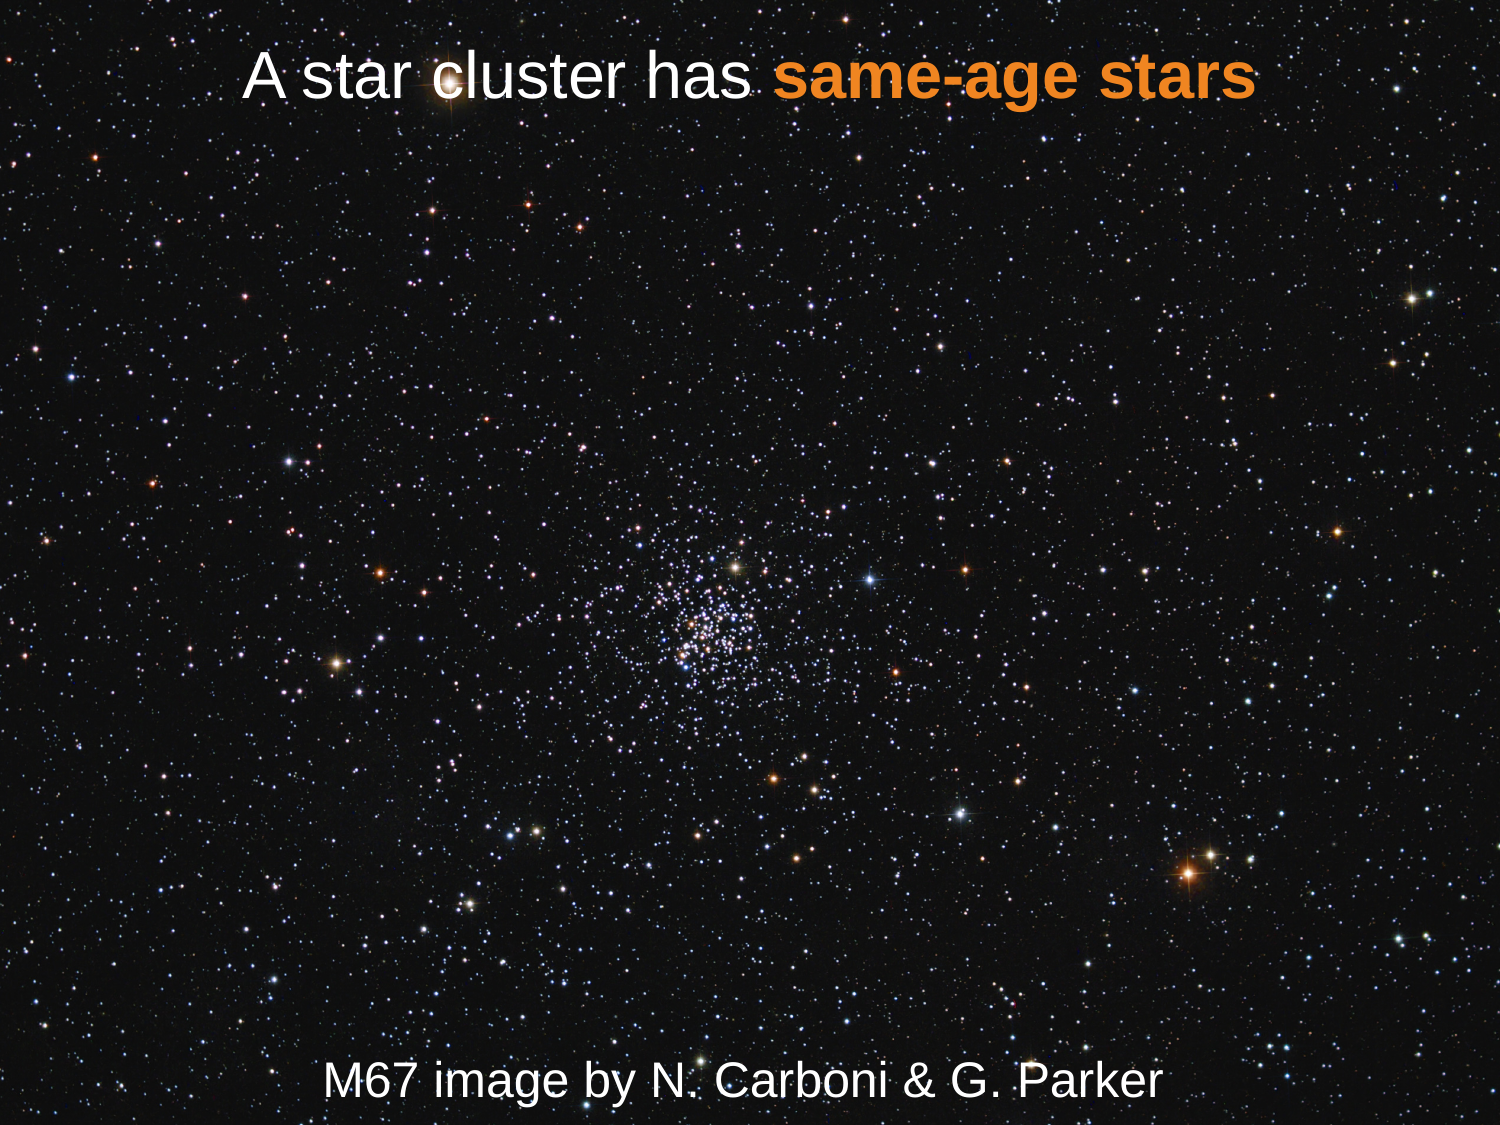

A star cluster has same-age stars
M67 image by N. Carboni & G. Parker